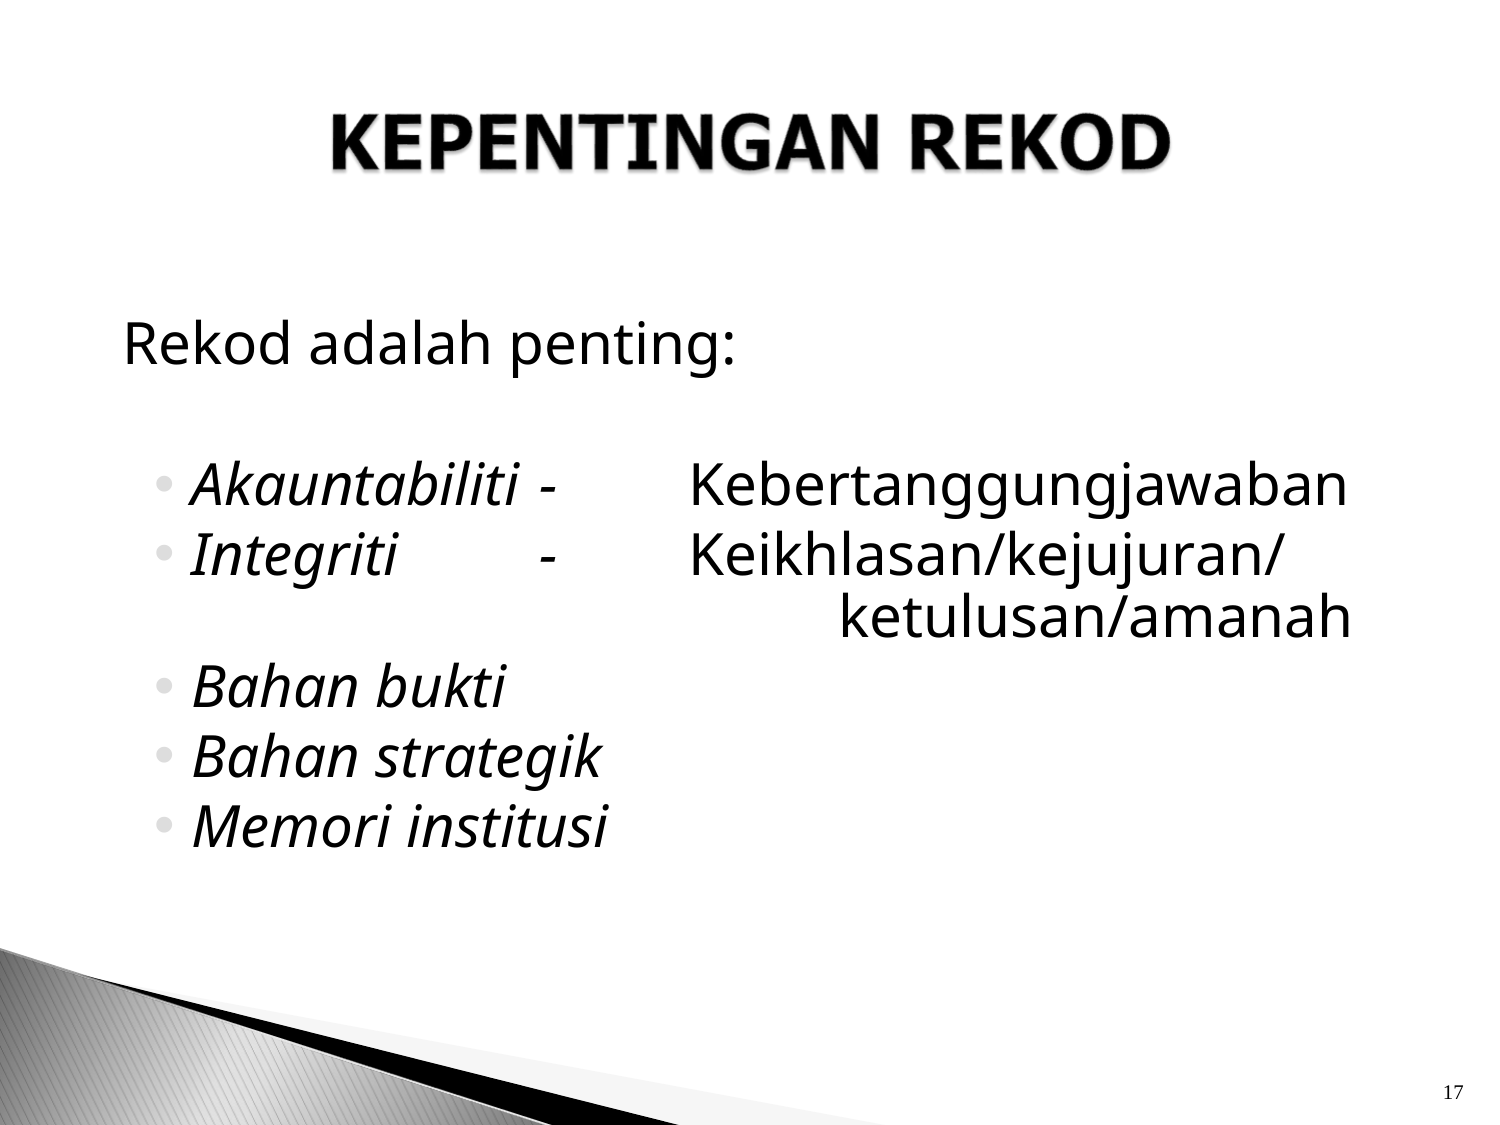

# Rekod adalah penting:
Akauntabiliti	- 	Kebertanggungjawaban
Integriti	-	Keikhlasan/kejujuran/ 					ketulusan/amanah
Bahan bukti
Bahan strategik
Memori institusi